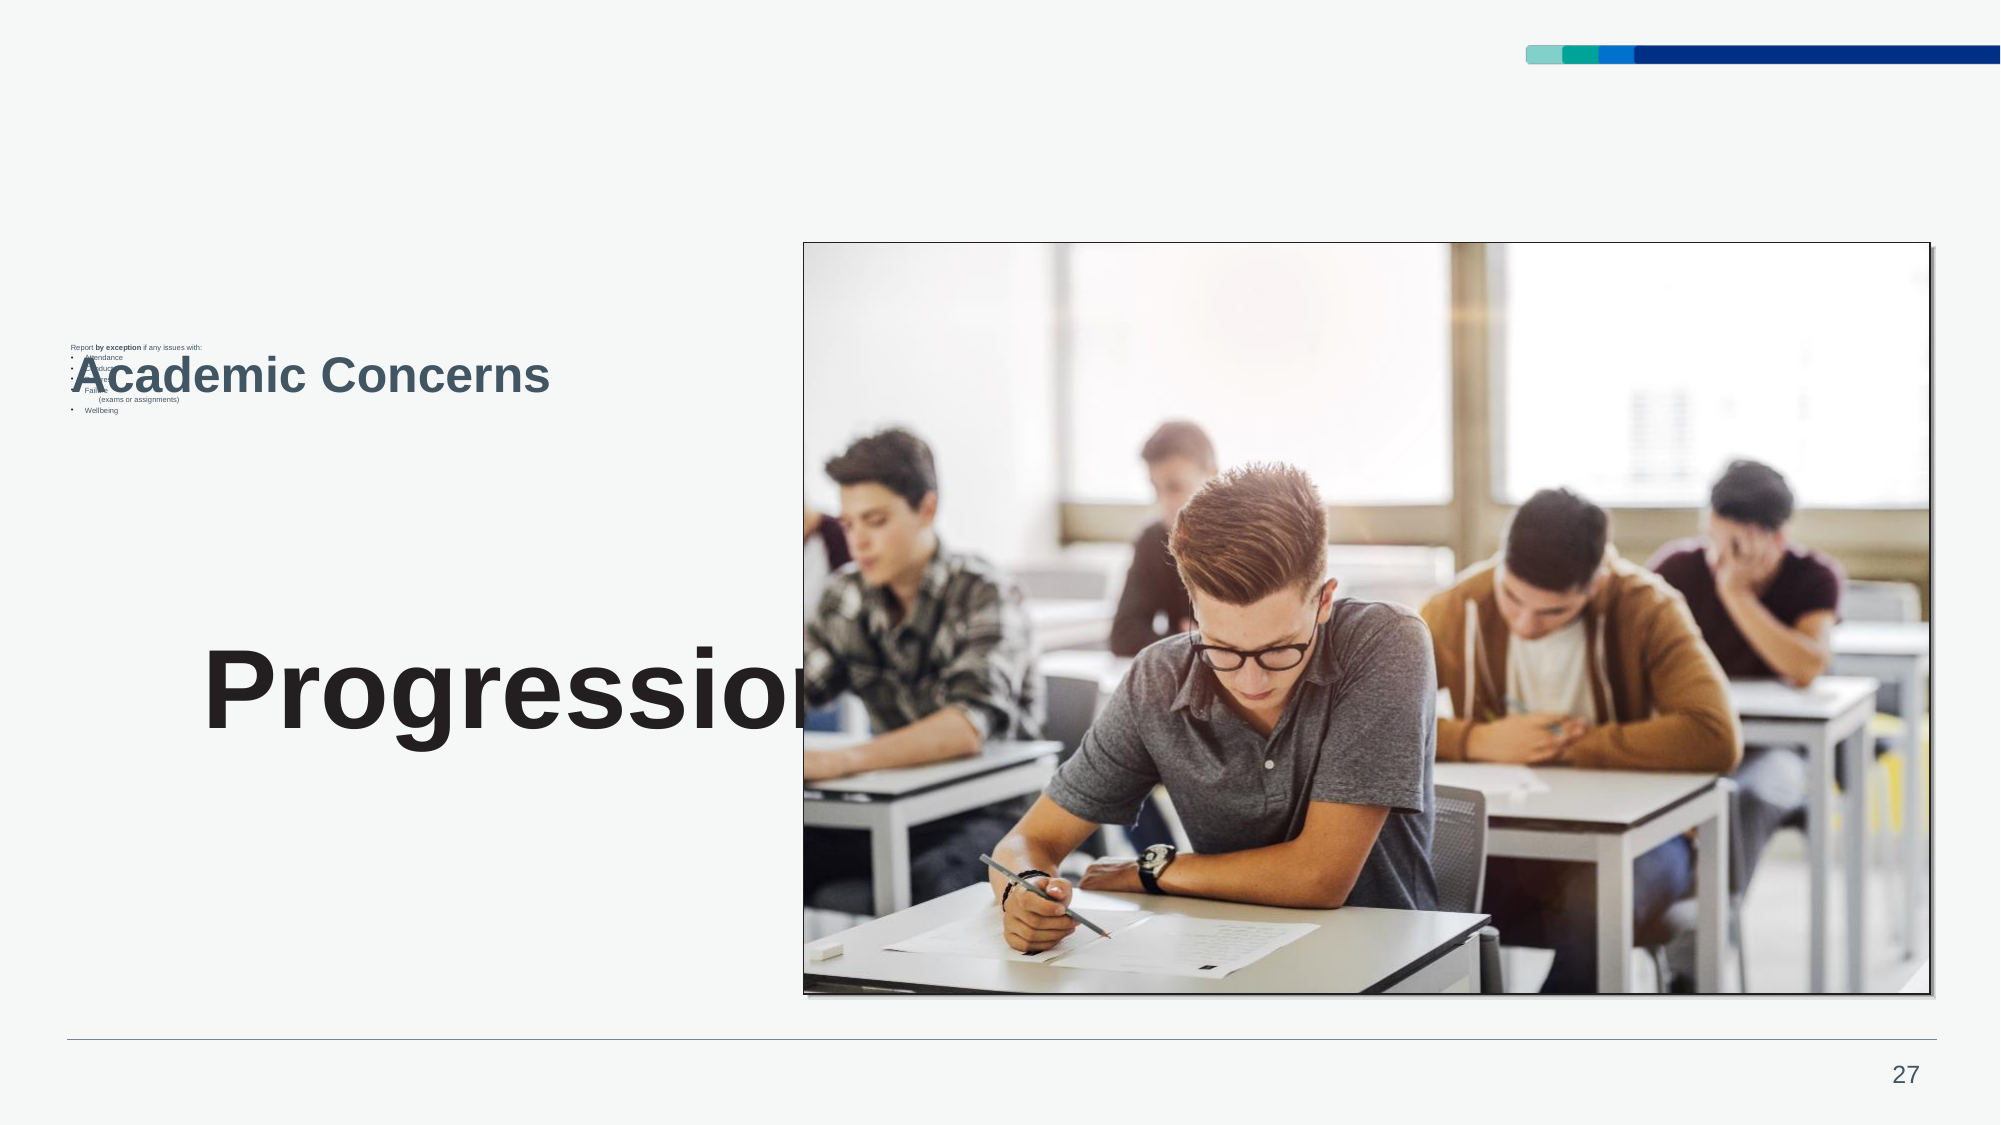

# Report by exception if any issues with:
Attendance
Conduct
Progress
Failure
(exams or assignments)
Wellbeing
Academic Concerns
Progression model – Concerns by Exception